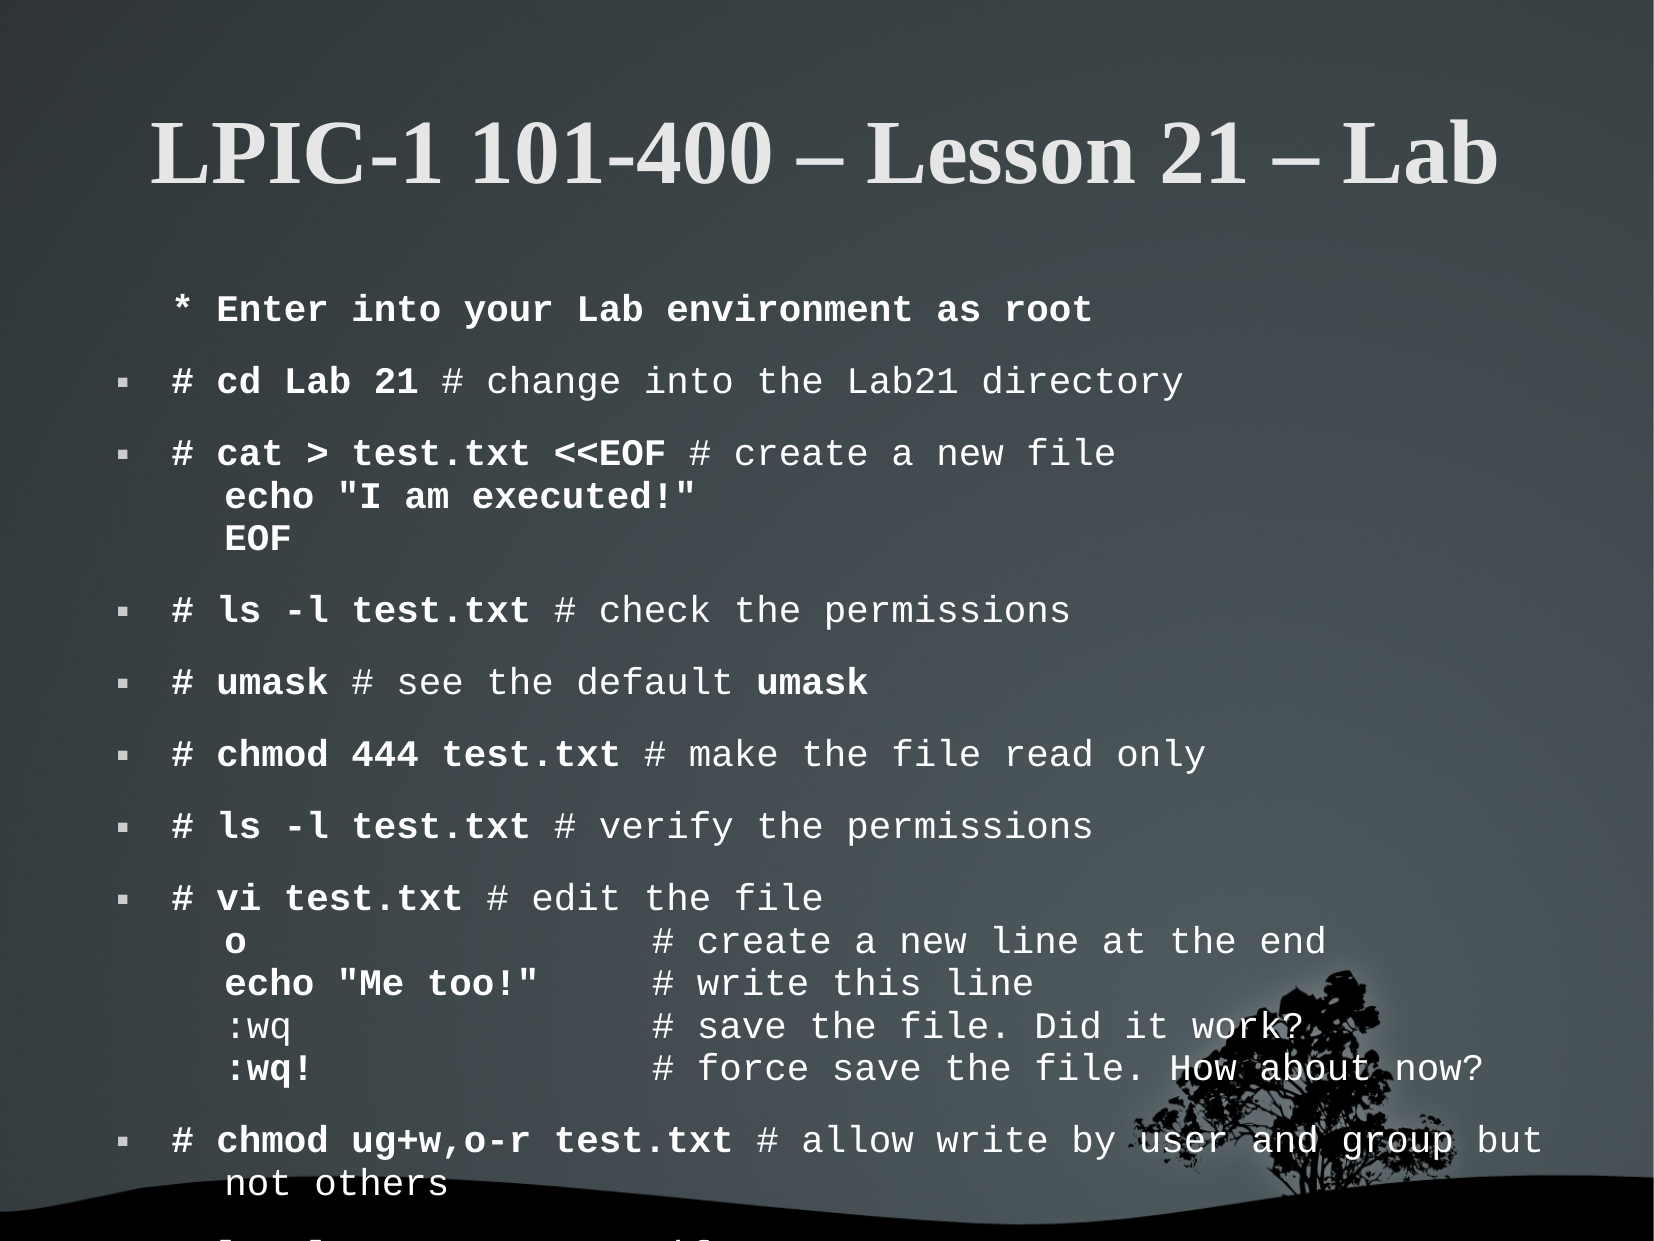

# LPIC-1 101-400 – Lesson 21 – Lab
* Enter into your Lab environment as root
# cd Lab 21 # change into the Lab21 directory
# cat > test.txt <<EOF # create a new file echo "I am executed!" EOF
# ls -l test.txt # check the permissions
# umask # see the default umask
# chmod 444 test.txt # make the file read only
# ls -l test.txt # verify the permissions
# vi test.txt # edit the file o # create a new line at the end echo "Me too!" # write this line :wq # save the file. Did it work? :wq! # force save the file. How about now?
# chmod ug+w,o-r test.txt # allow write by user and group but not others
# ls -l test.txt # verify